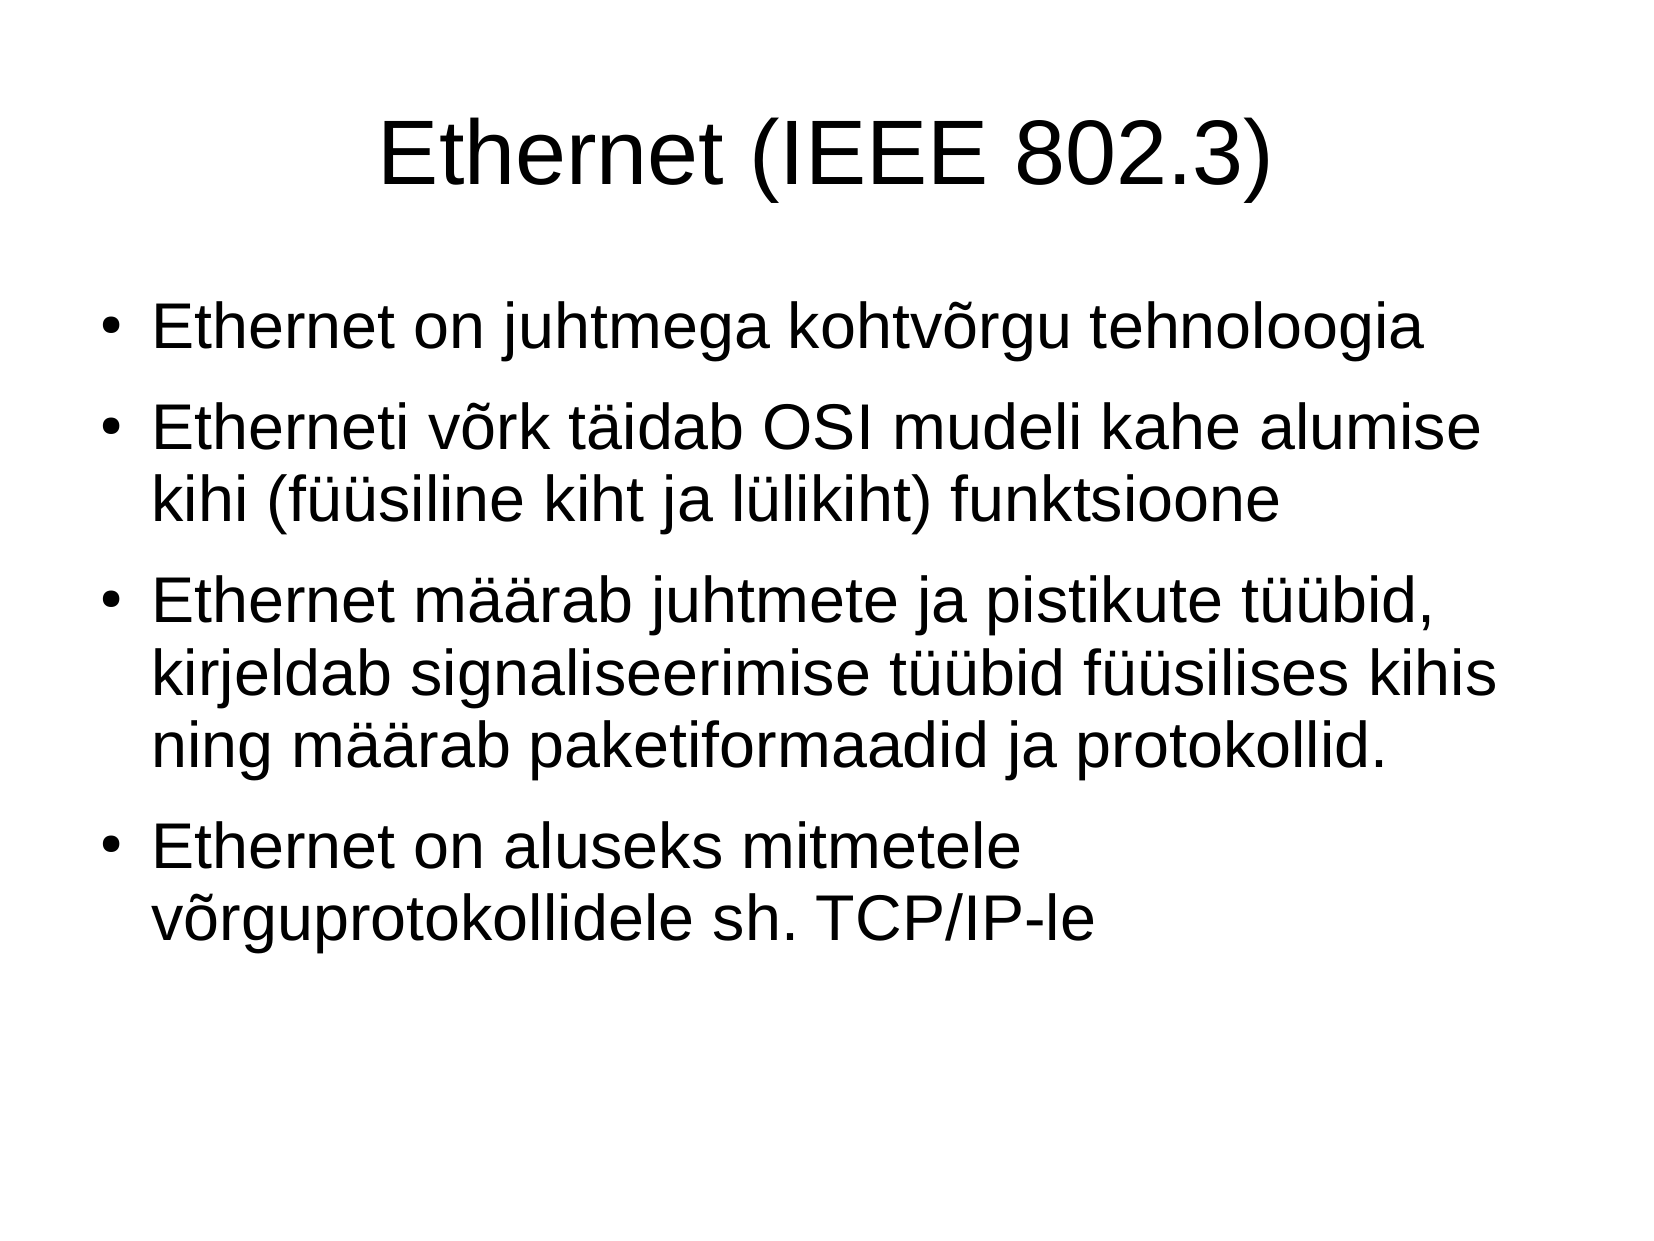

# Ethernet (IEEE 802.3)
Ethernet on juhtmega kohtvõrgu tehnoloogia
Etherneti võrk täidab OSI mudeli kahe alumise kihi (füüsiline kiht ja lülikiht) funktsioone
Ethernet määrab juhtmete ja pistikute tüübid, kirjeldab signaliseerimise tüübid füüsilises kihis ning määrab paketiformaadid ja protokollid.
Ethernet on aluseks mitmetele võrguprotokollidele sh. TCP/IP-le